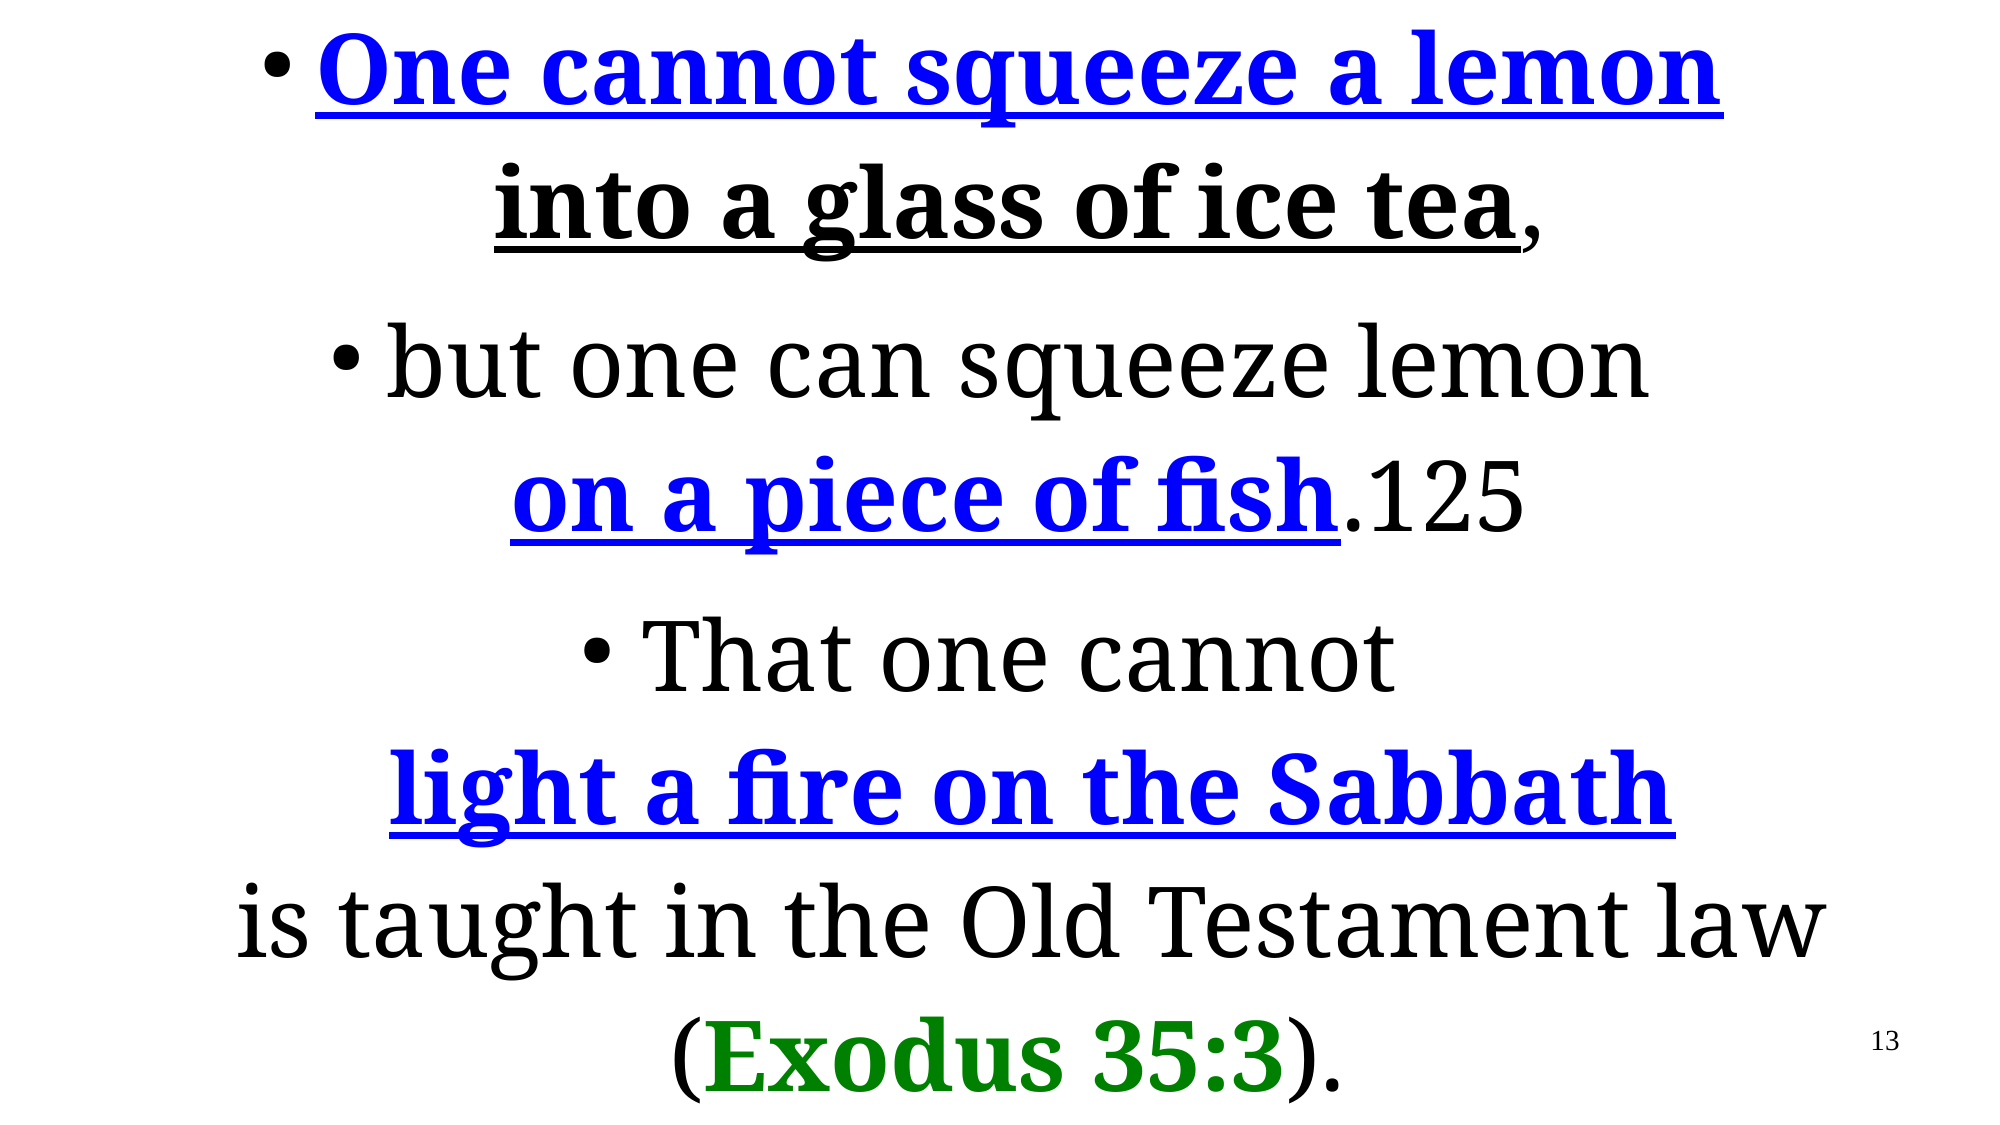

# One cannot squeeze a lemon into a glass of ice tea,
but one can squeeze lemon
on a piece of fish.125
That one cannot
light a fire on the Sabbath
 is taught in the Old Testament law
(Exodus 35:3).
13